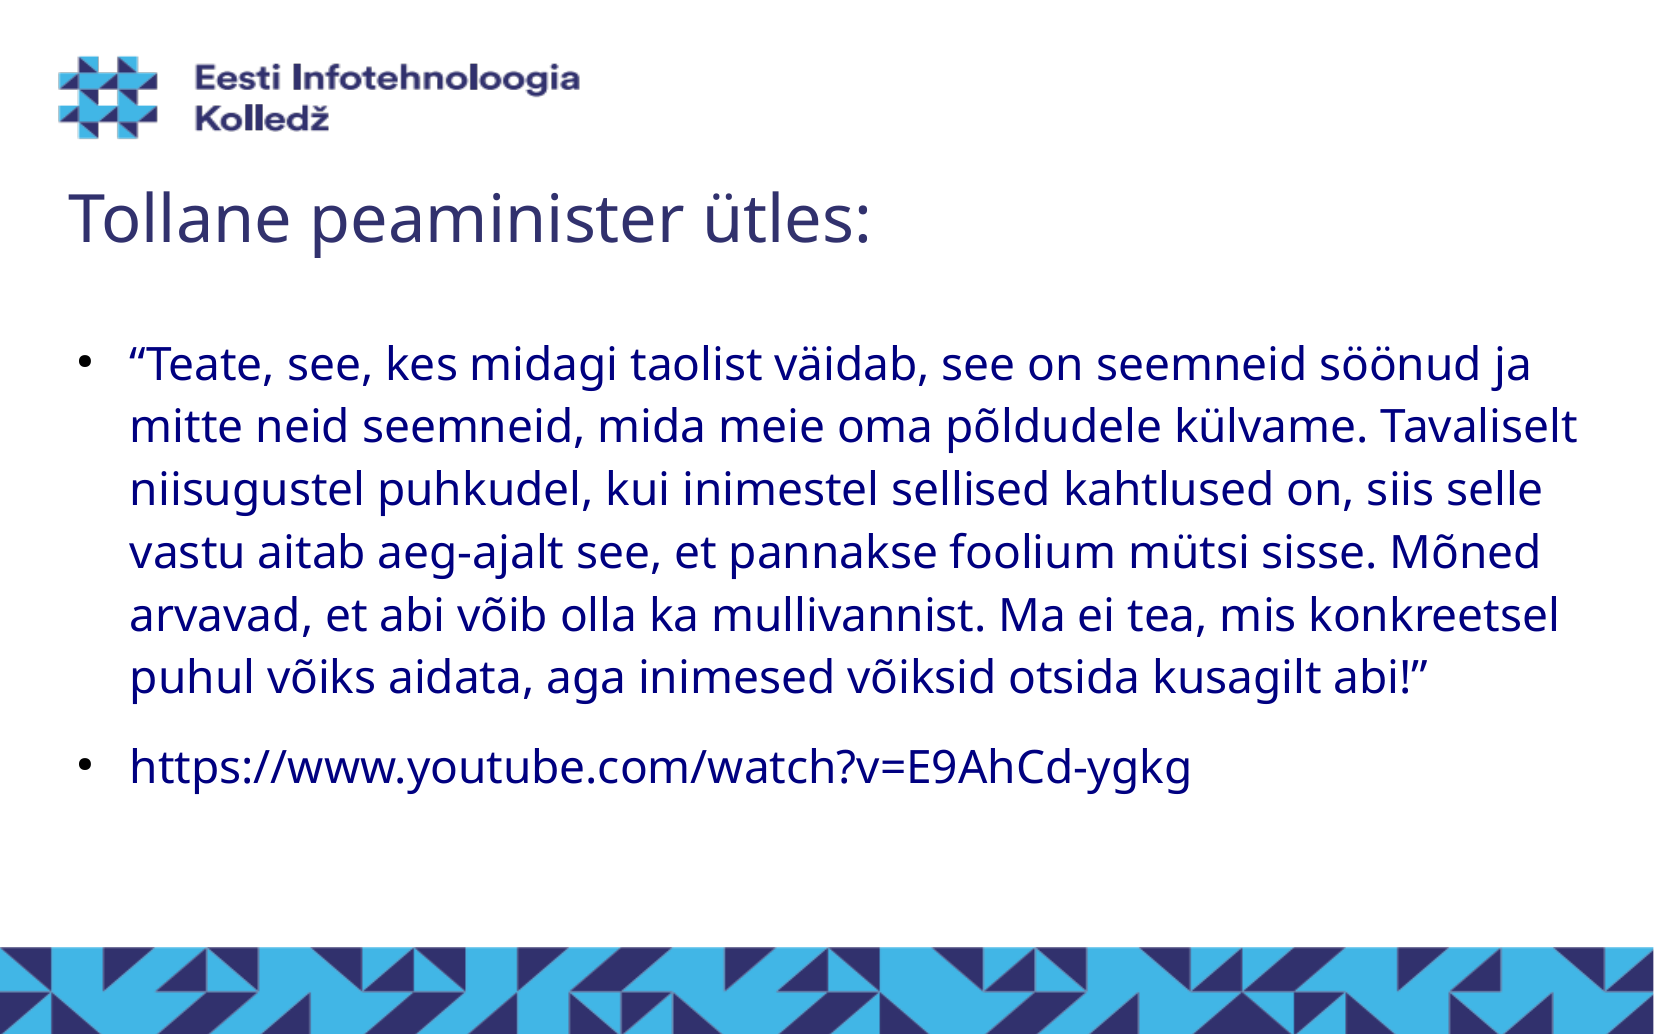

# Tollane peaminister ütles:
“Teate, see, kes midagi taolist väidab, see on seemneid söönud ja mitte neid seemneid, mida meie oma põldudele külvame. Tavaliselt niisugustel puhkudel, kui inimestel sellised kahtlused on, siis selle vastu aitab aeg-ajalt see, et pannakse foolium mütsi sisse. Mõned arvavad, et abi võib olla ka mullivannist. Ma ei tea, mis konkreetsel puhul võiks aidata, aga inimesed võiksid otsida kusagilt abi!”
https://www.youtube.com/watch?v=E9AhCd-ygkg